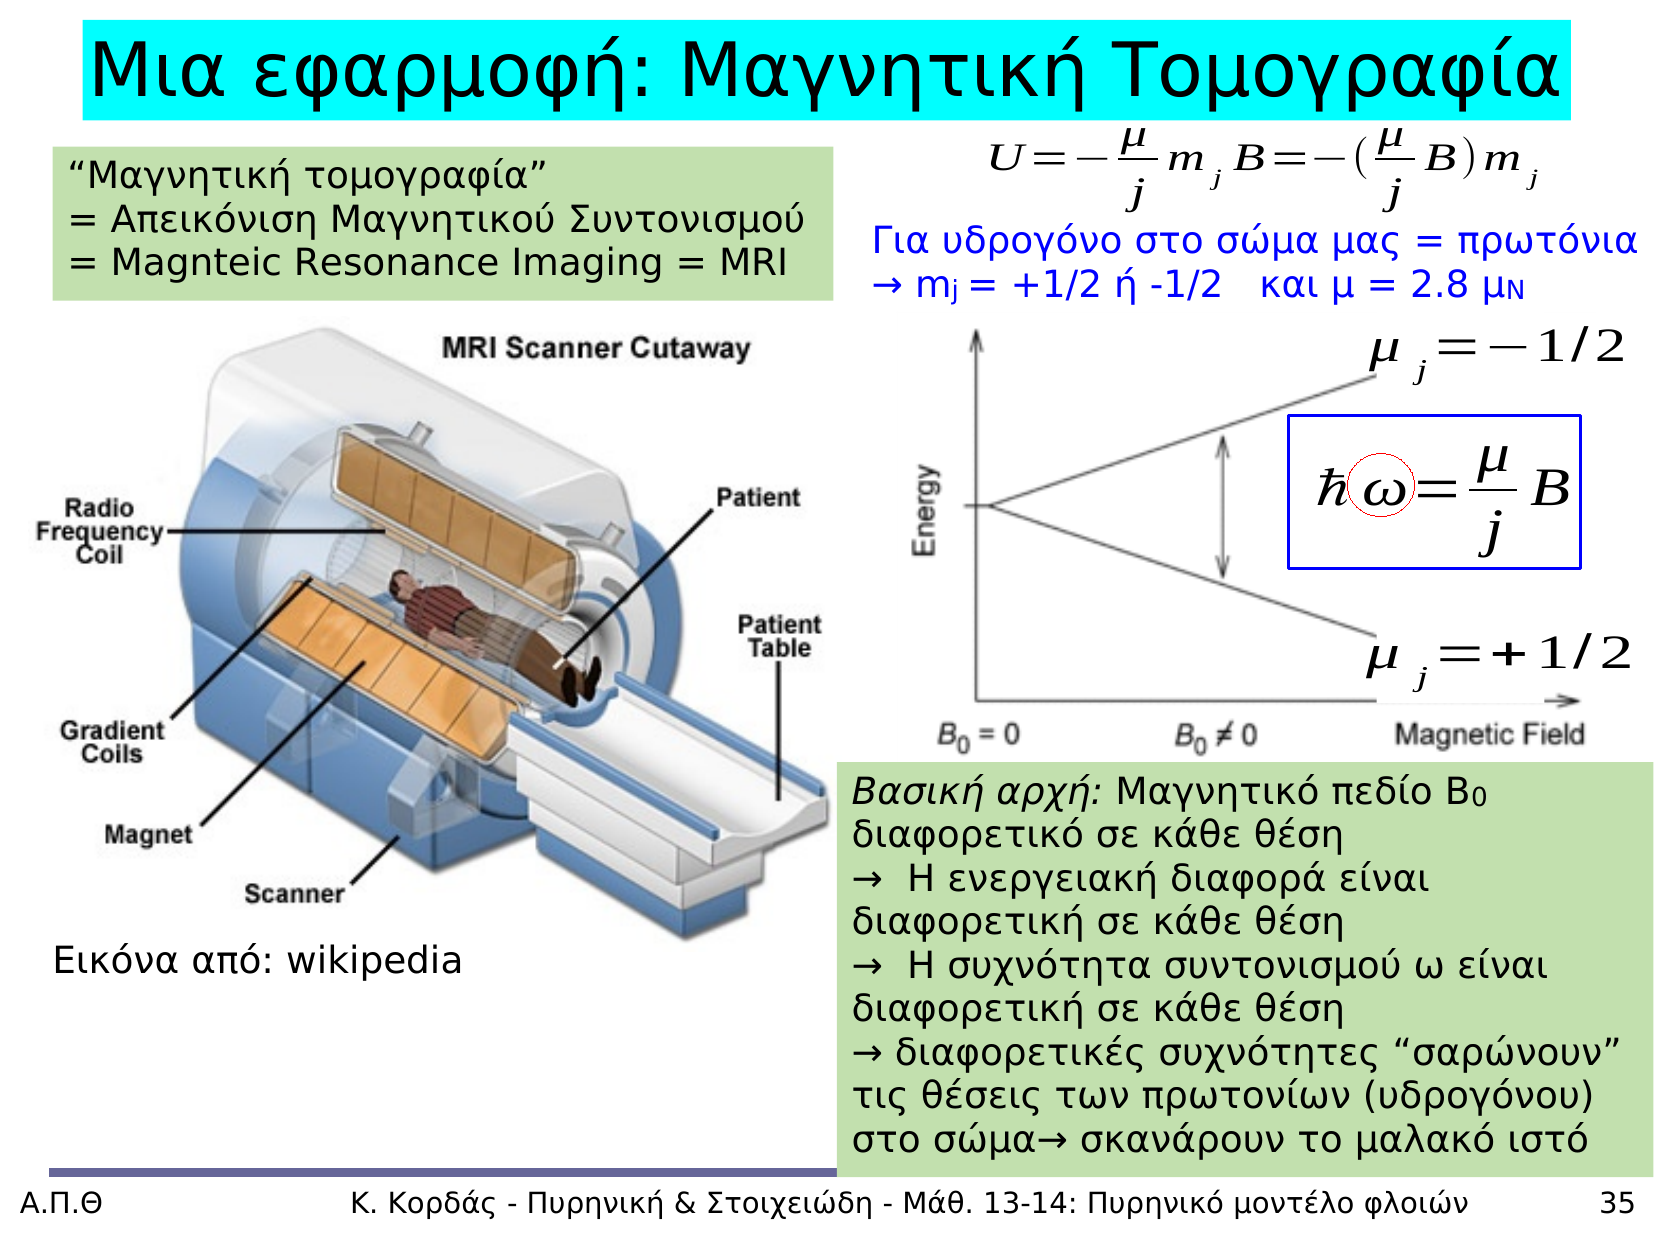

# Μια εφαρμοφή: Μαγνητική Τομογραφία
“Μαγνητική τομογραφία”
= Απεικόνιση Μαγνητικού Συντονισμού
= Magnteic Resonance Imaging = MRI
Για υδρογόνο στο σώμα μας = πρωτόνια
→ mj = +1/2 ή -1/2 και μ = 2.8 μΝ
Βασική αρχή: Μαγνητικό πεδίο Β0 διαφορετικό σε κάθε θέση
→ Η ενεργειακή διαφορά είναι
διαφορετική σε κάθε θέση
→ Η συχνότητα συντονισμού ω είναι
διαφορετική σε κάθε θέση
→ διαφορετικές συχνότητες “σαρώνουν” τις θέσεις των πρωτονίων (υδρογόνου) στο σώμα→ σκανάρουν το μαλακό ιστό
Εικόνα από: wikipedia
Α.Π.Θ
Κ. Κορδάς - Πυρηνική & Στοιχειώδη - Μάθ. 13-14: Πυρηνικό μοντέλο φλοιών
35